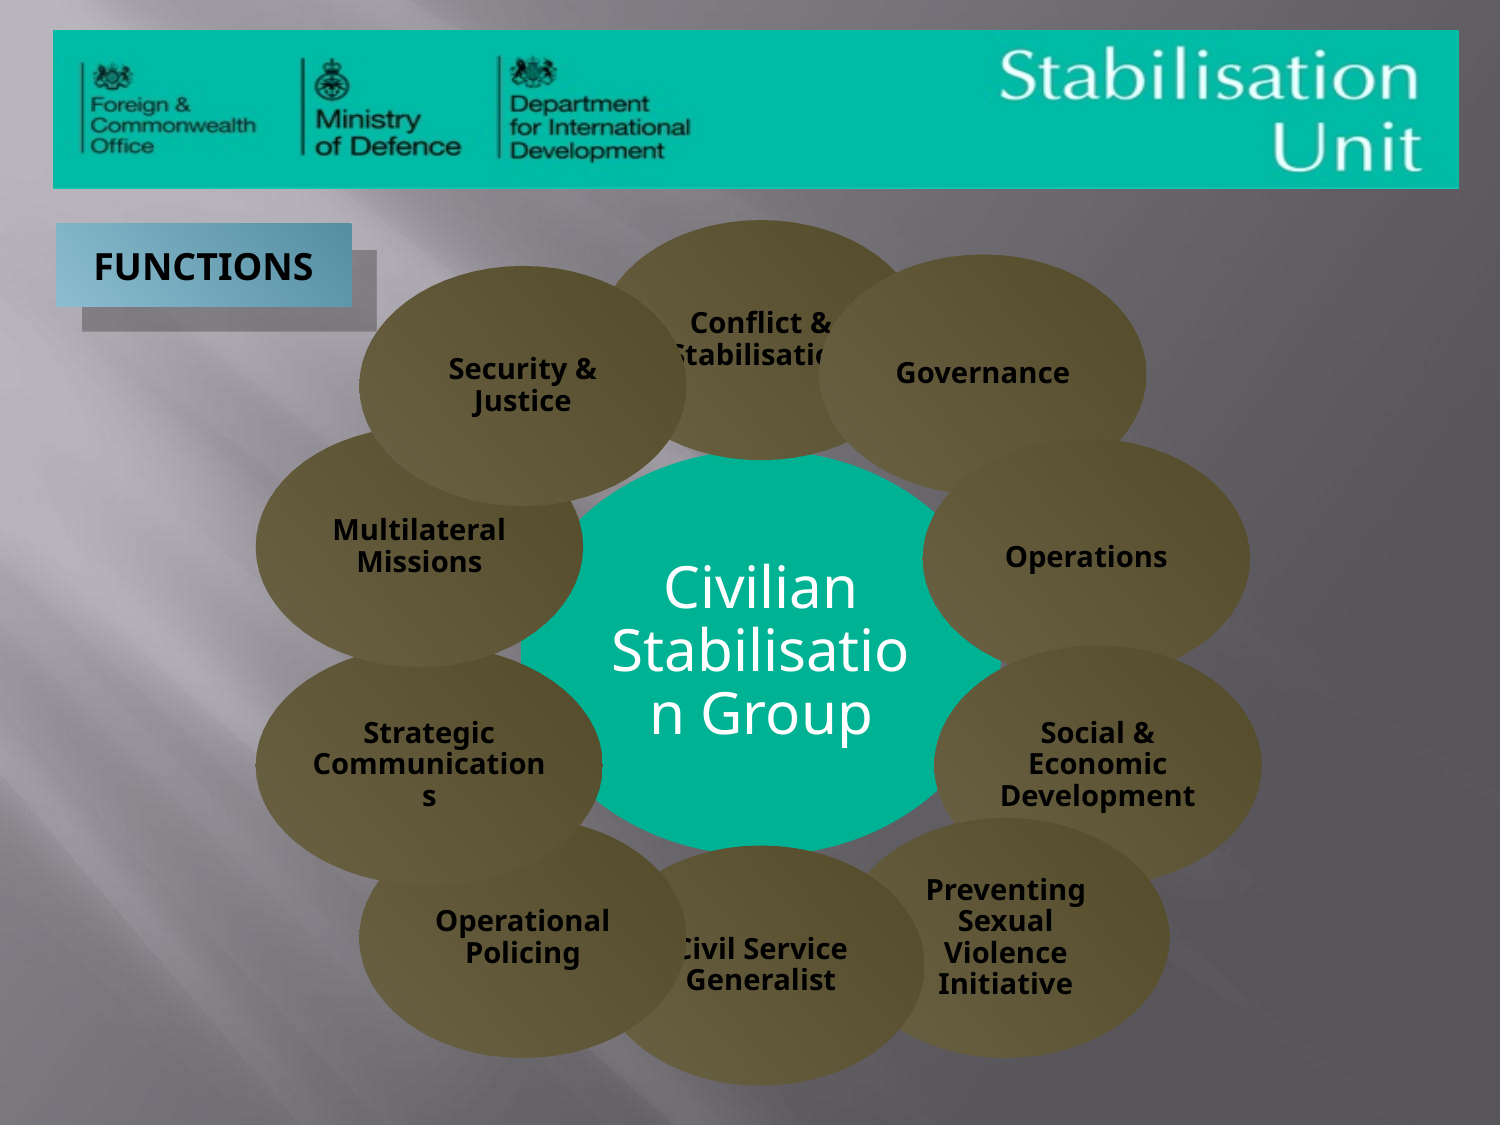

#
Conflict & Stabilisation
Governance
Security & Justice
Multilateral Missions
Operations
Civilian Stabilisation Group
Strategic Communications
Social & Economic Development
Operational Policing
Preventing Sexual Violence Initiative
Civil Service Generalist
FUNCTIONS